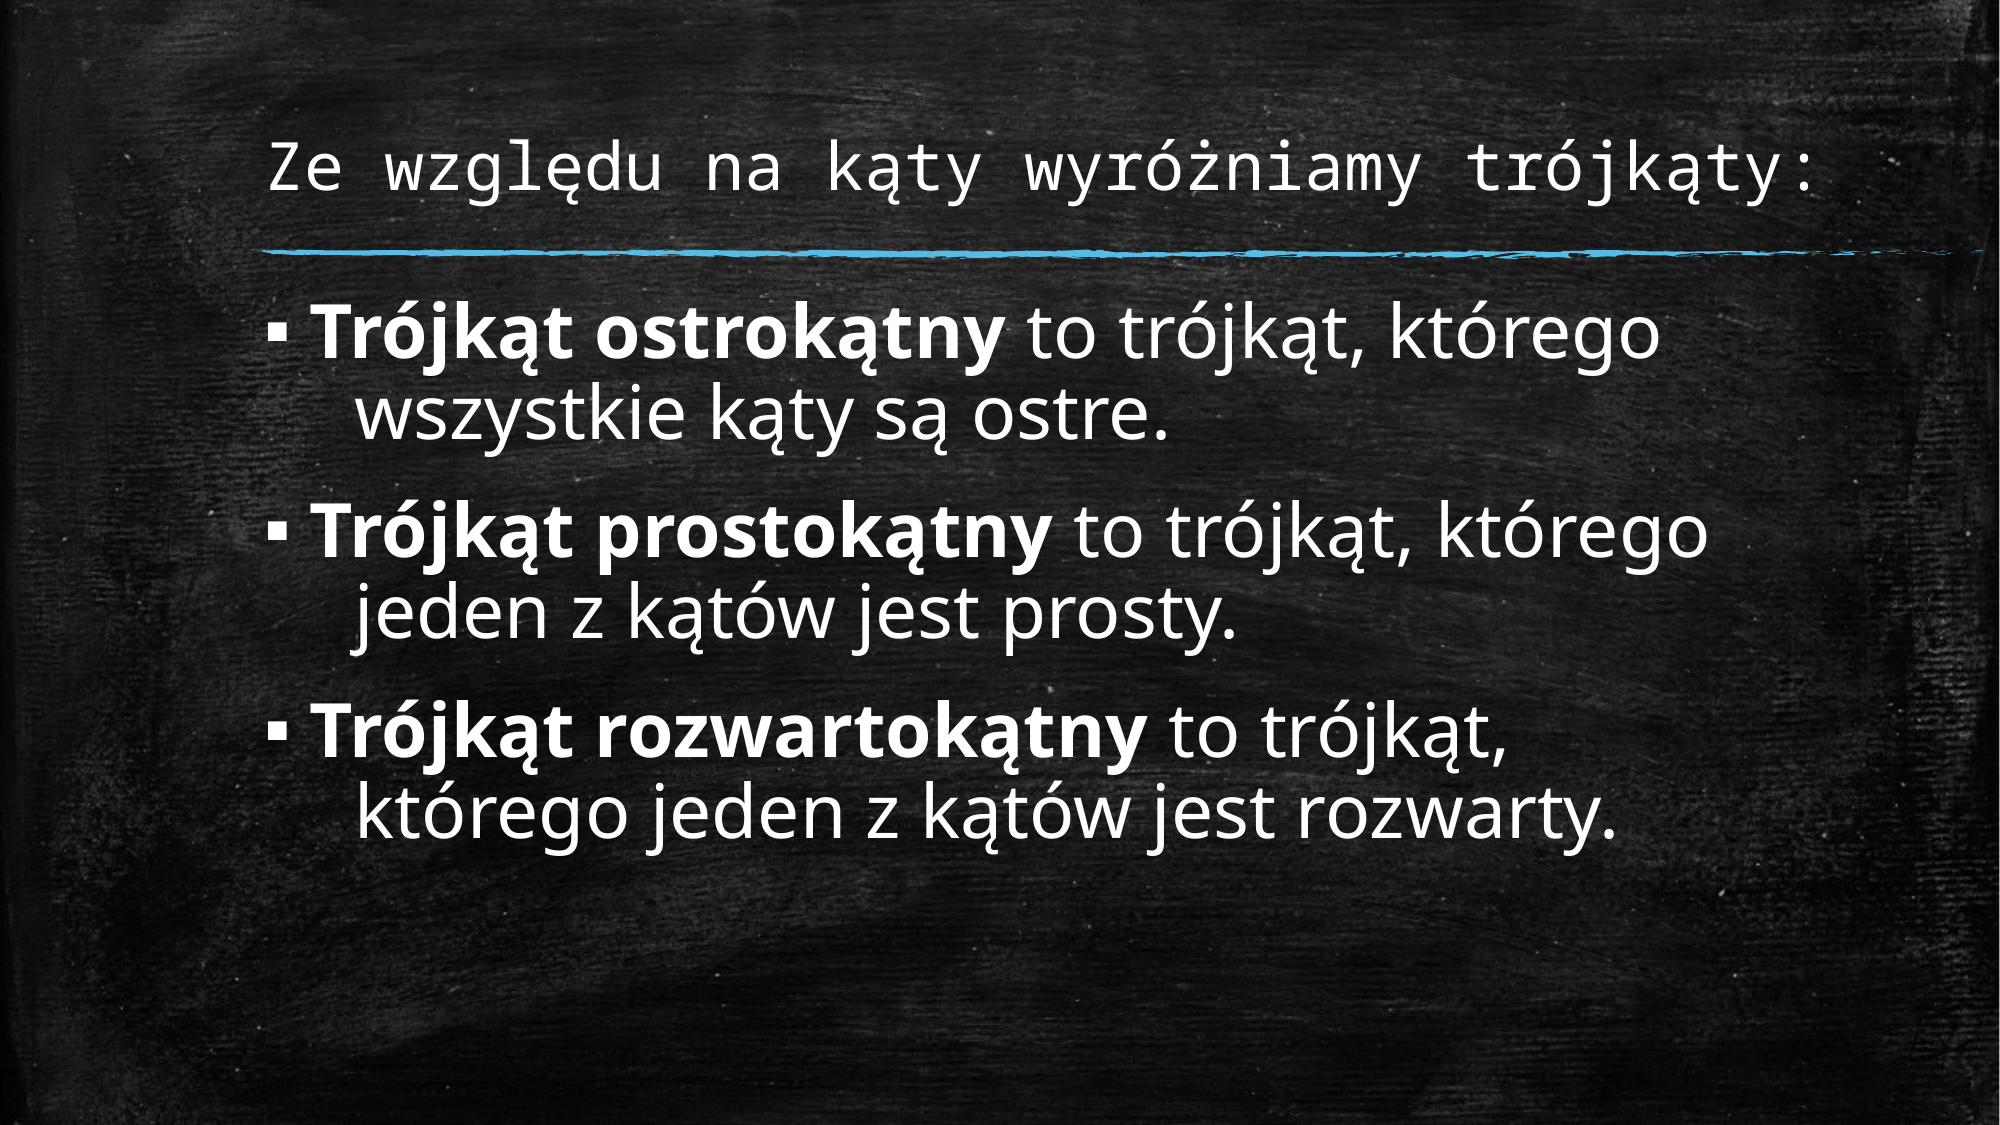

# Ze względu na kąty wyróżniamy trójkąty:
Trójkąt ostrokątny to trójkąt, którego wszystkie kąty są ostre.
Trójkąt prostokątny to trójkąt, którego jeden z kątów jest prosty.
Trójkąt rozwartokątny to trójkąt, którego jeden z kątów jest rozwarty.